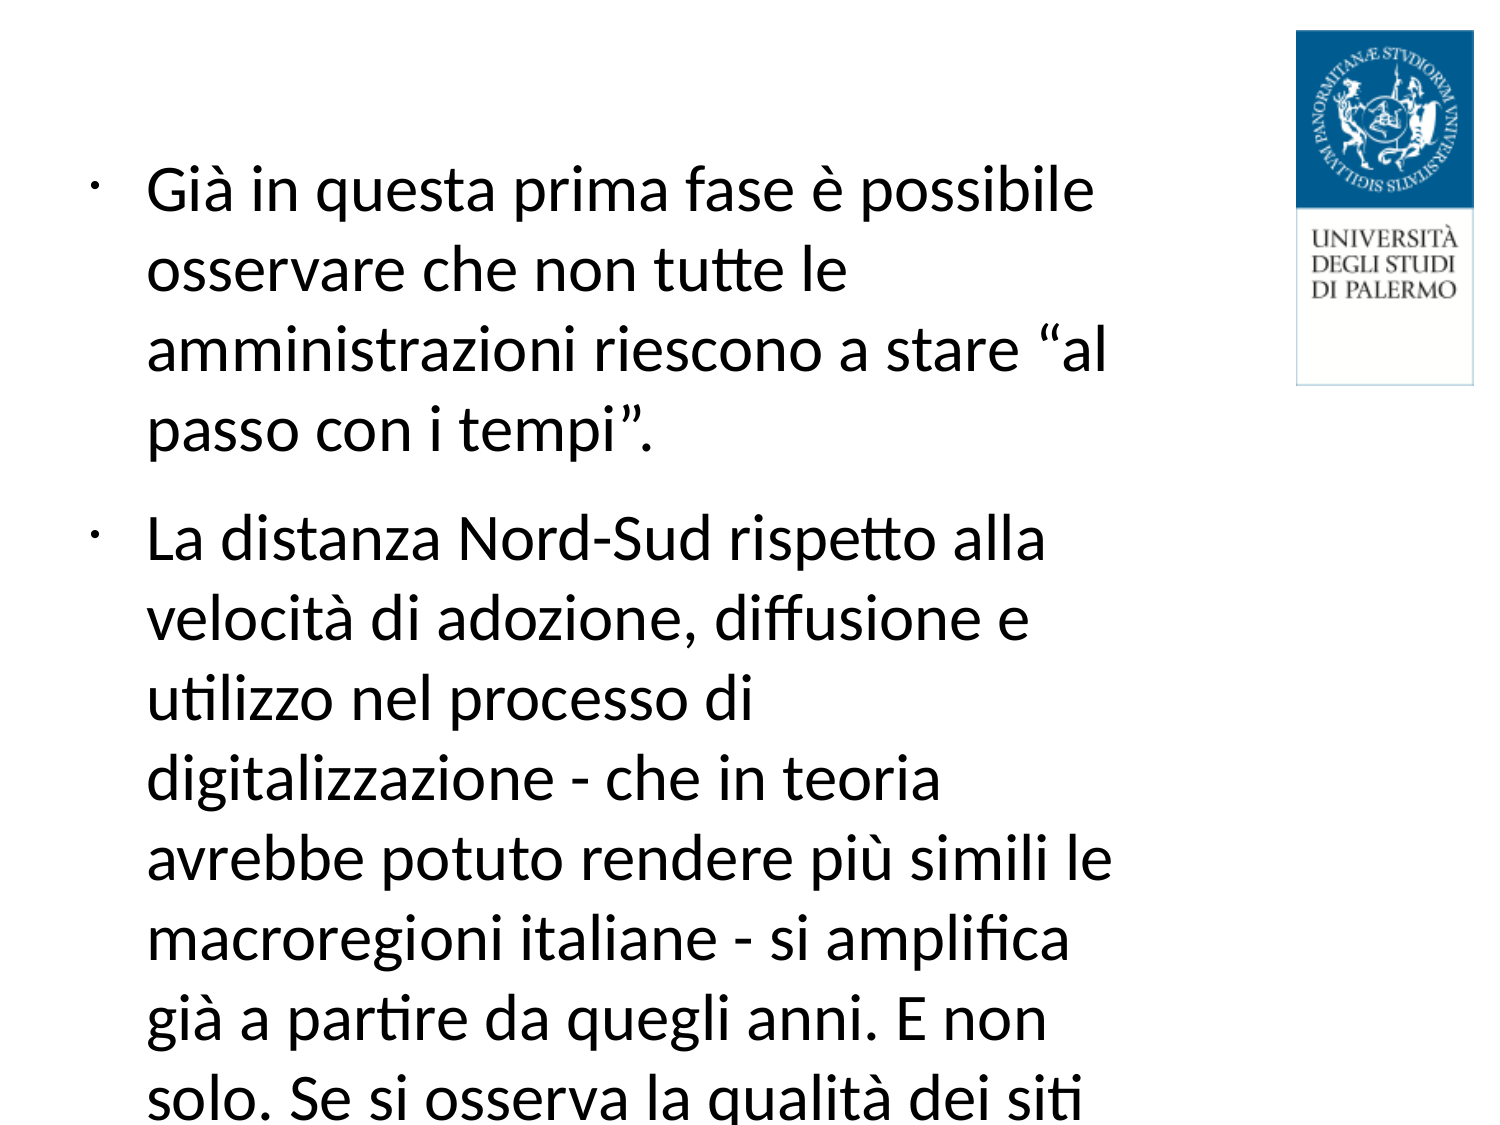

# Già in questa prima fase è possibile osservare che non tutte le amministrazioni riescono a stare “al passo con i tempi”.
La distanza Nord-Sud rispetto alla velocità di adozione, diffusione e utilizzo nel processo di digitalizzazione - che in teoria avrebbe potuto rendere più simili le macroregioni italiane - si amplifica già a partire da quegli anni. E non solo. Se si osserva la qualità dei siti rispetto ad alcuni indicatori – qualità grafica, usabilità, qualità dell’informazione in termini di esaustività e puntualità, frequenza dell’aggiornamento, ecc. queste differenze diventano ancora più evidenti.